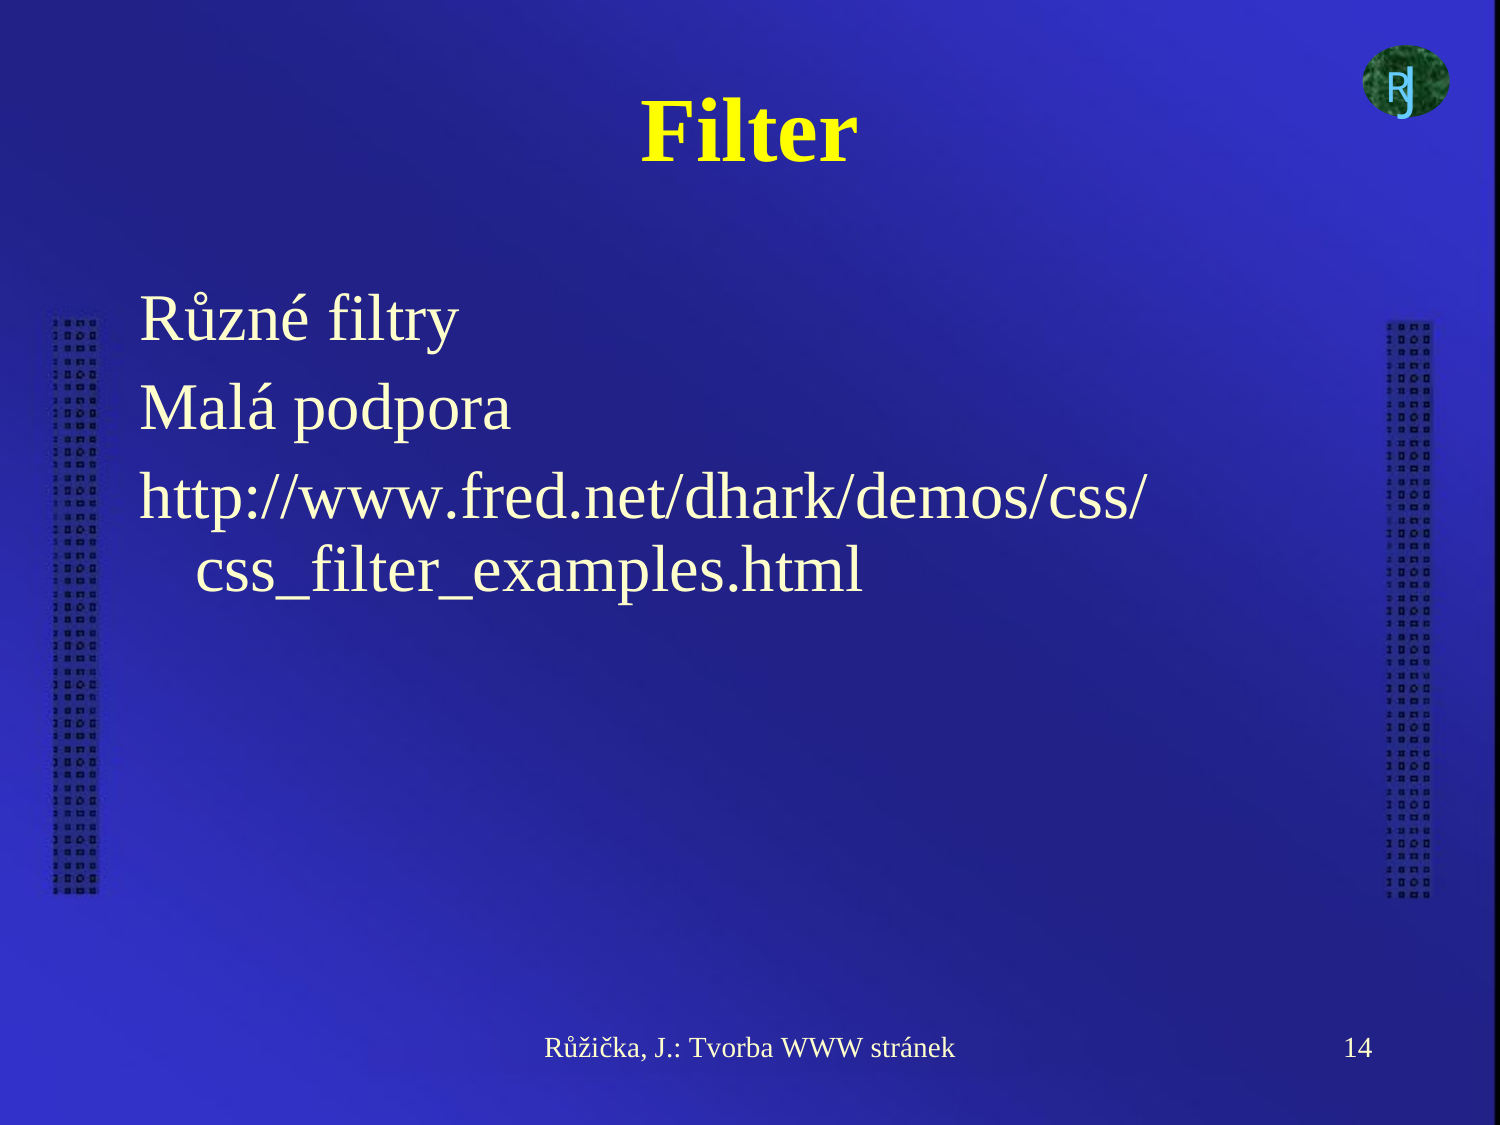

# Filter
J
R
Různé filtry
Malá podpora
http://www.fred.net/dhark/demos/css/css_filter_examples.html
Růžička, J.: Tvorba WWW stránek